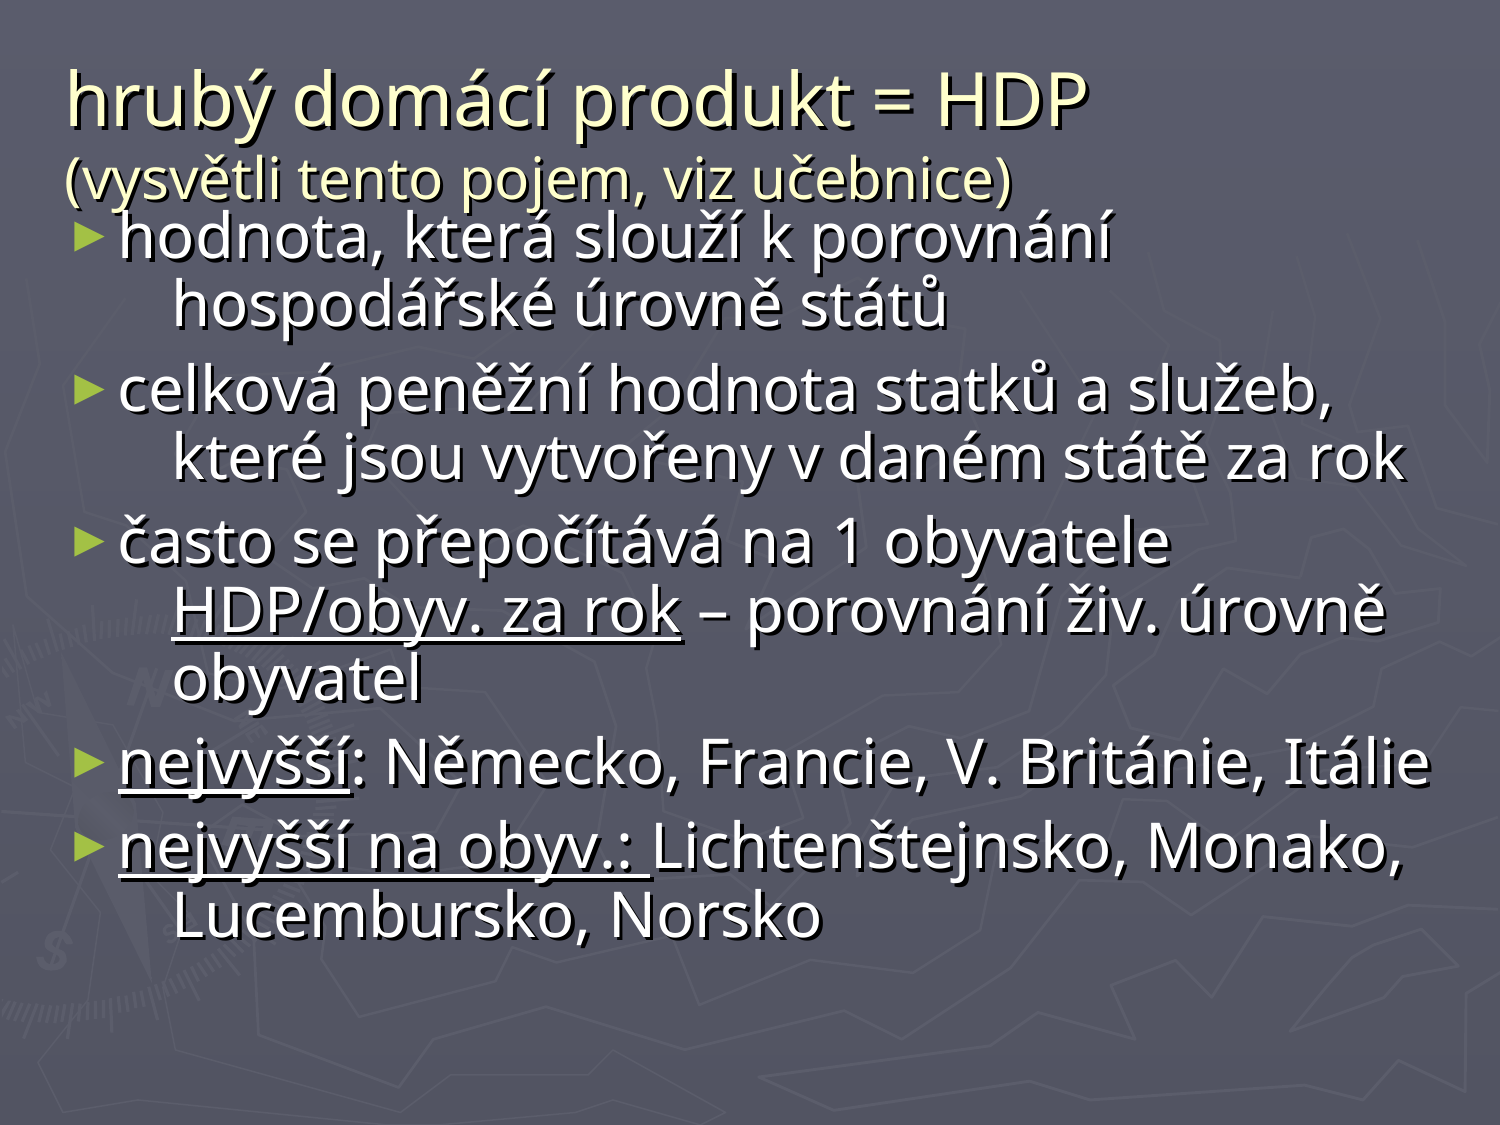

# hrubý domácí produkt = HDP (vysvětli tento pojem, viz učebnice)
hodnota, která slouží k porovnání hospodářské úrovně států
celková peněžní hodnota statků a služeb, které jsou vytvořeny v daném státě za rok
často se přepočítává na 1 obyvatele 	HDP/obyv. za rok – porovnání živ. úrovně obyvatel
nejvyšší: Německo, Francie, V. Británie, Itálie
nejvyšší na obyv.: Lichtenštejnsko, Monako, Lucembursko, Norsko